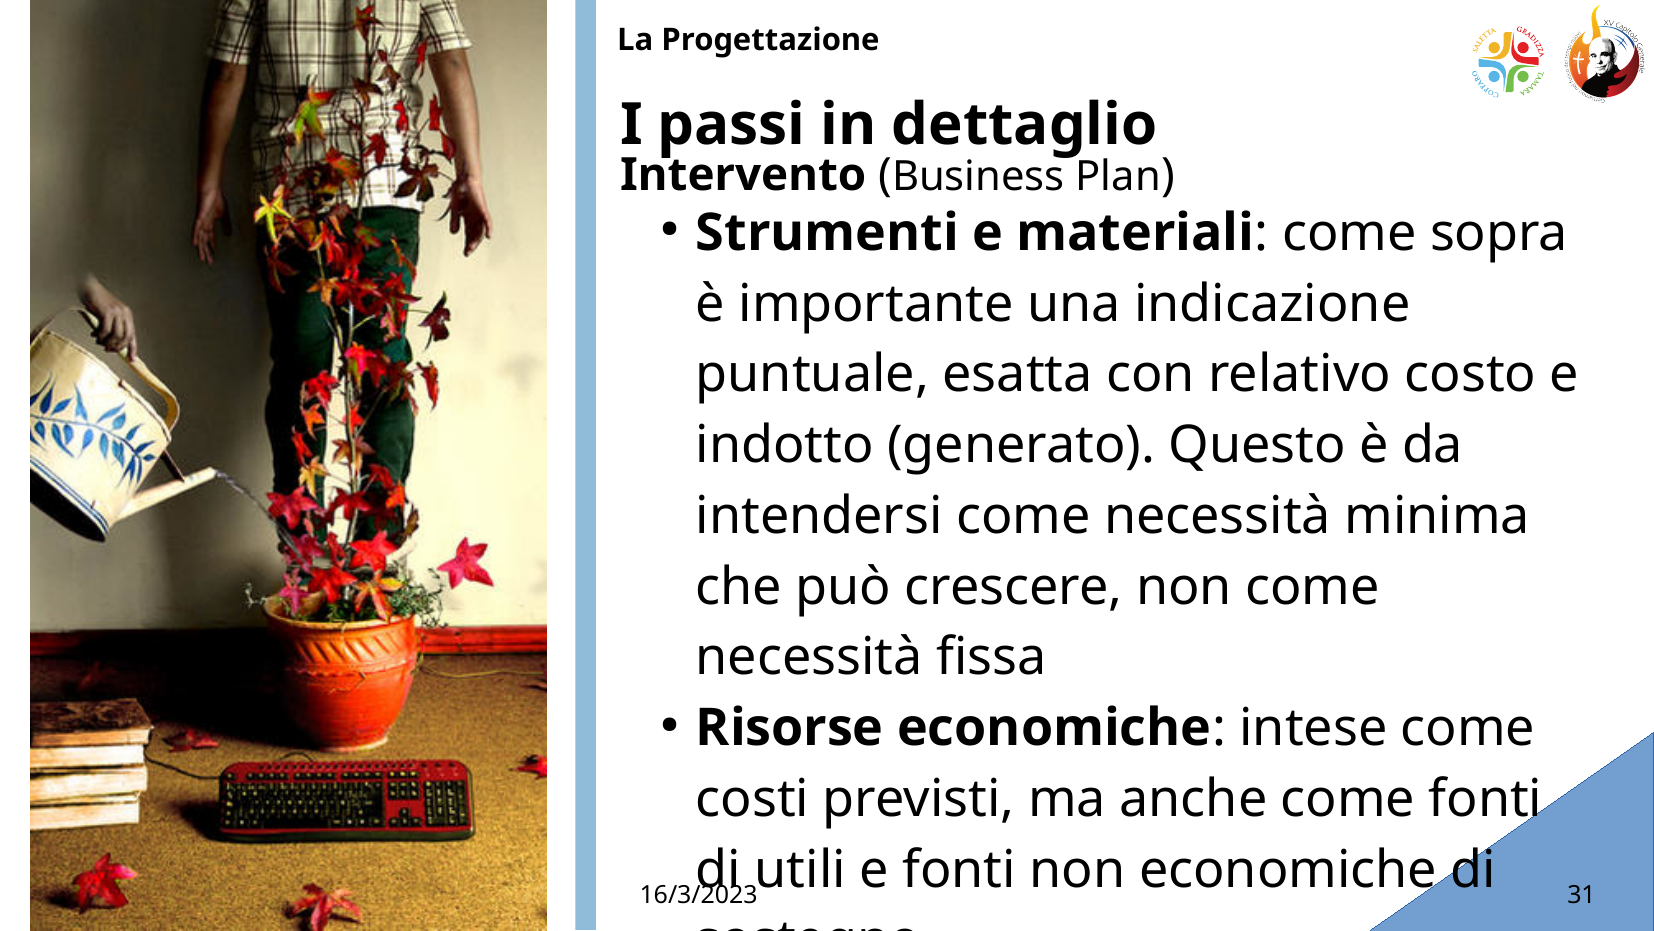

La Progettazione
I passi in dettaglio
Intervento (Business Plan)
# Strumenti e materiali: come sopra è importante una indicazione puntuale, esatta con relativo costo e indotto (generato). Questo è da intendersi come necessità minima che può crescere, non come necessità fissa
Risorse economiche: intese come costi previsti, ma anche come fonti di utili e fonti non economiche di sostegno